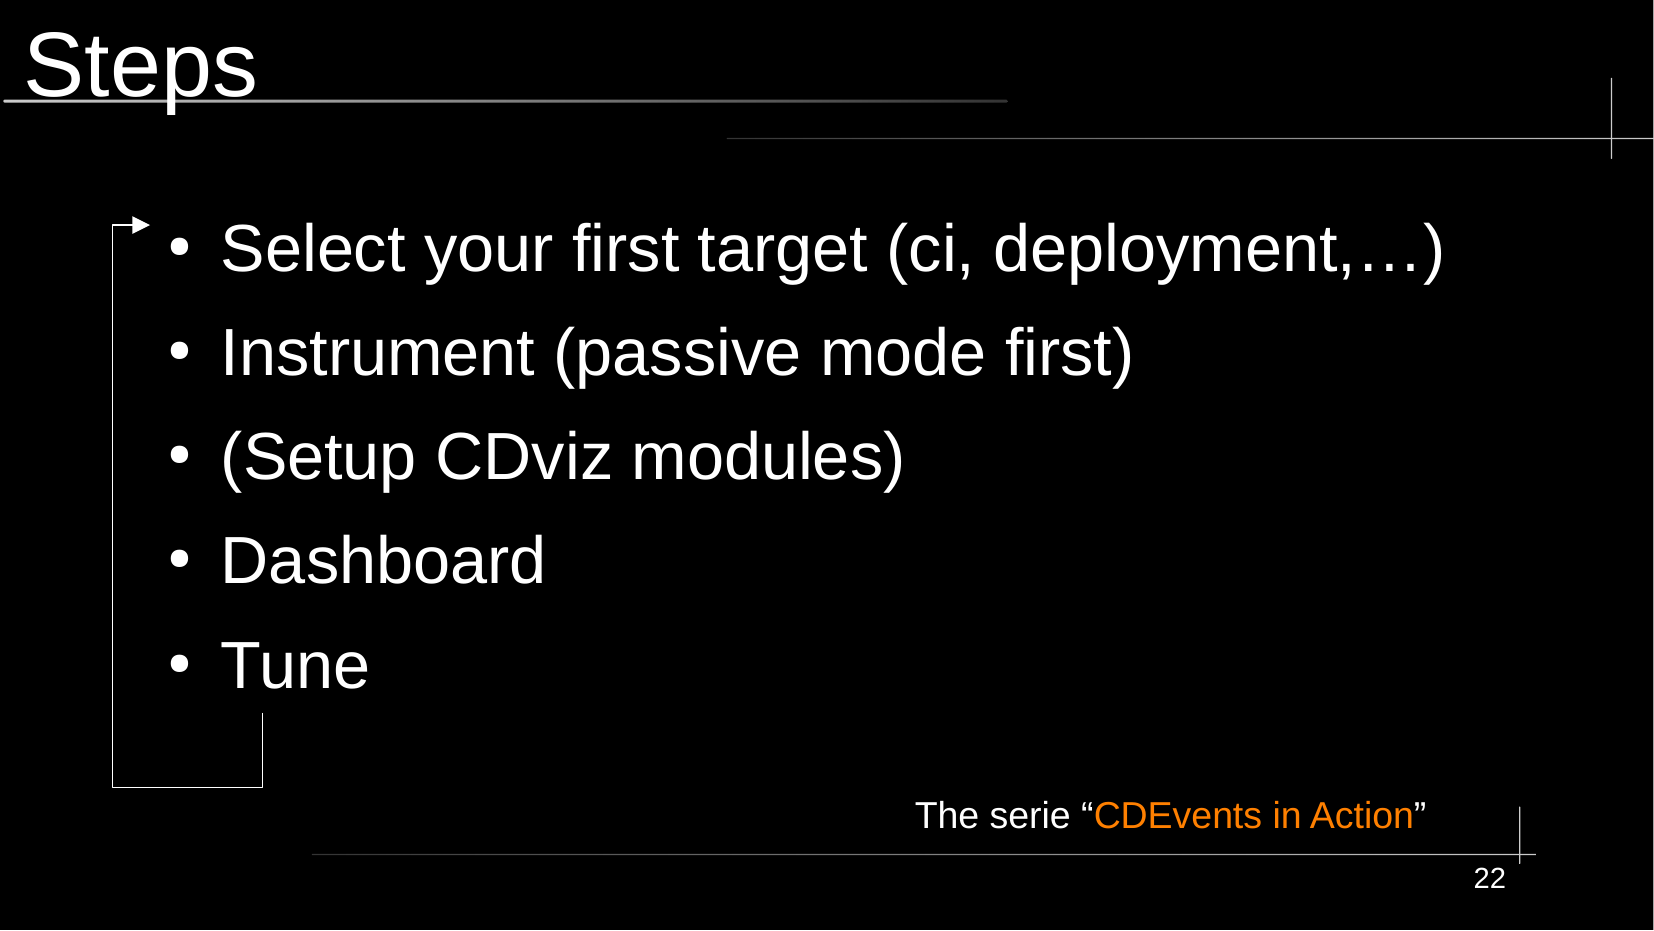

# Steps
Select your first target (ci, deployment,…)
Instrument (passive mode first)
(Setup CDviz modules)
Dashboard
Tune
The serie “CDEvents in Action”
22